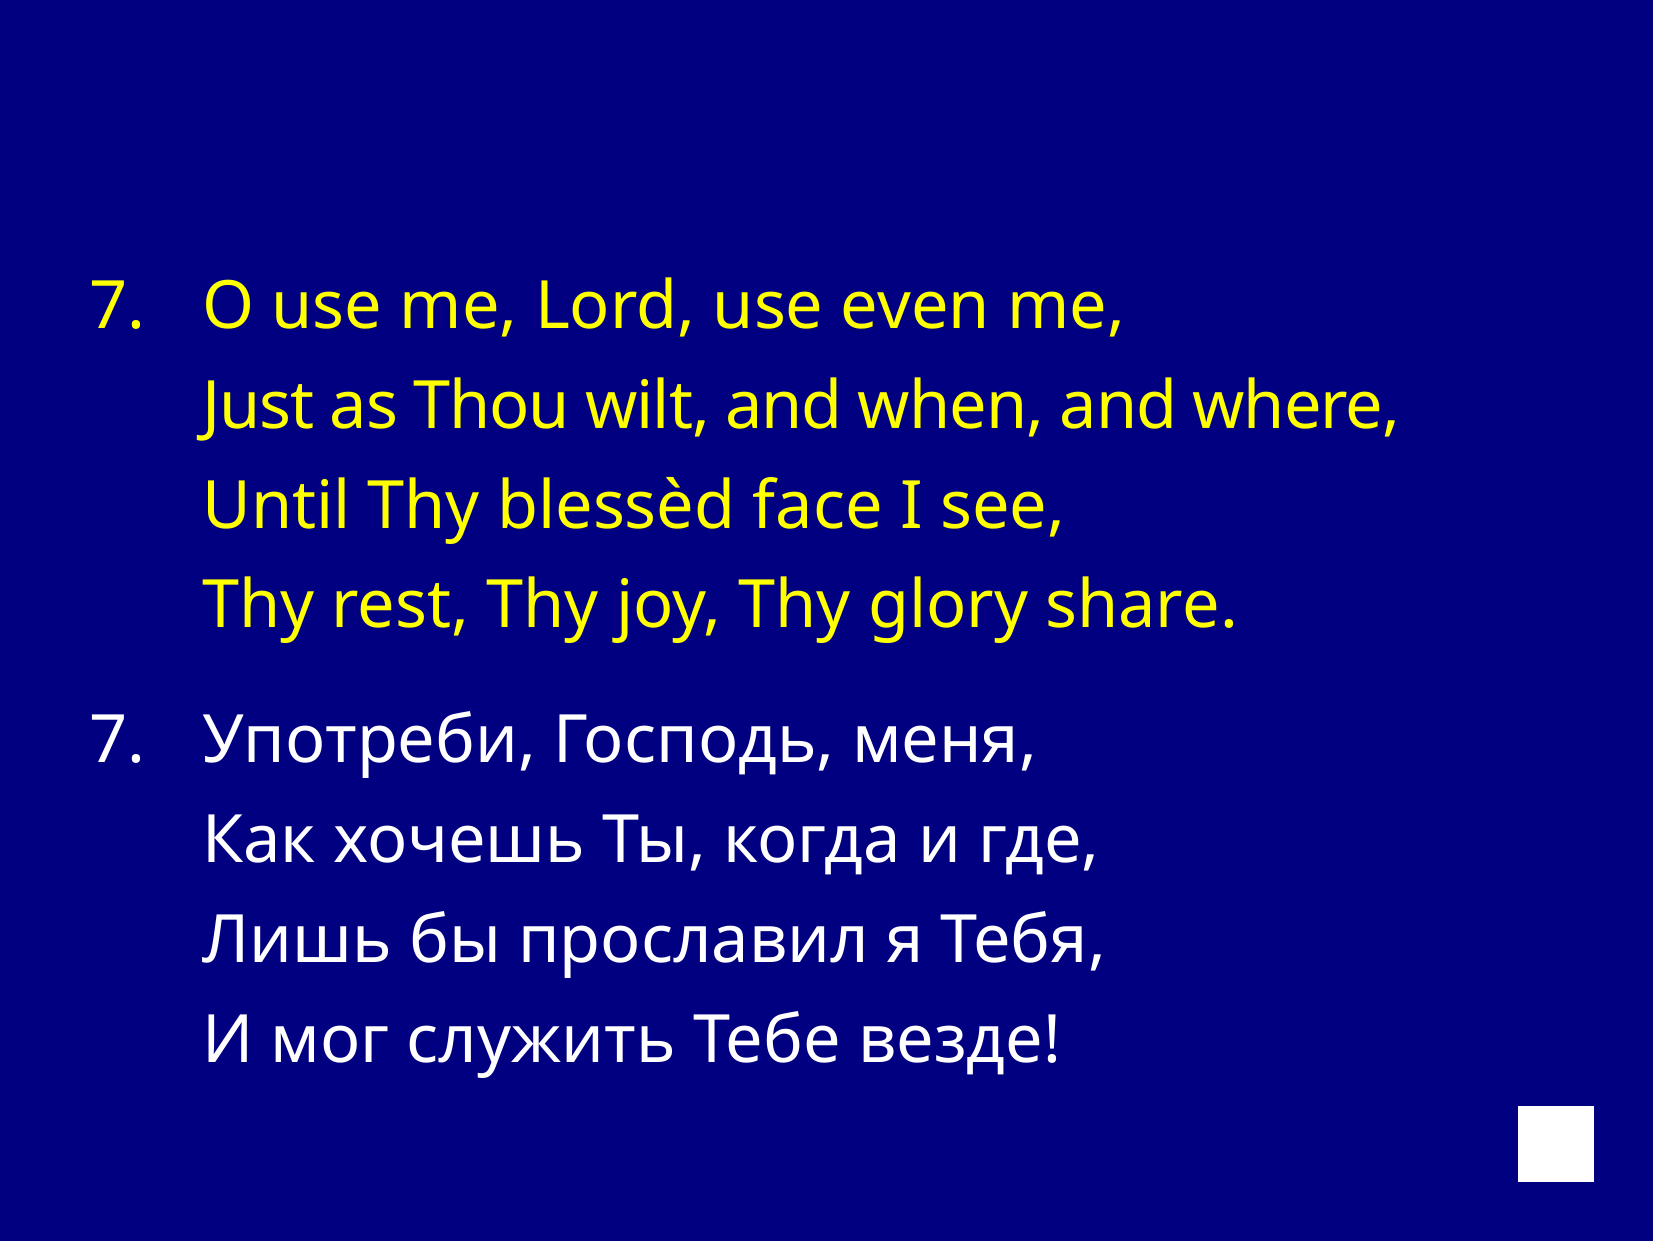

7.	O use me, Lord, use even me,
	Just as Thou wilt, and when, and where,
	Until Thy blessèd face I see,
	Thy rest, Thy joy, Thy glory share.
7.	Употреби, Господь, меня,
	Как хочешь Ты, когда и где,
	Лишь бы прославил я Тебя,
	И мог служить Тебе везде!